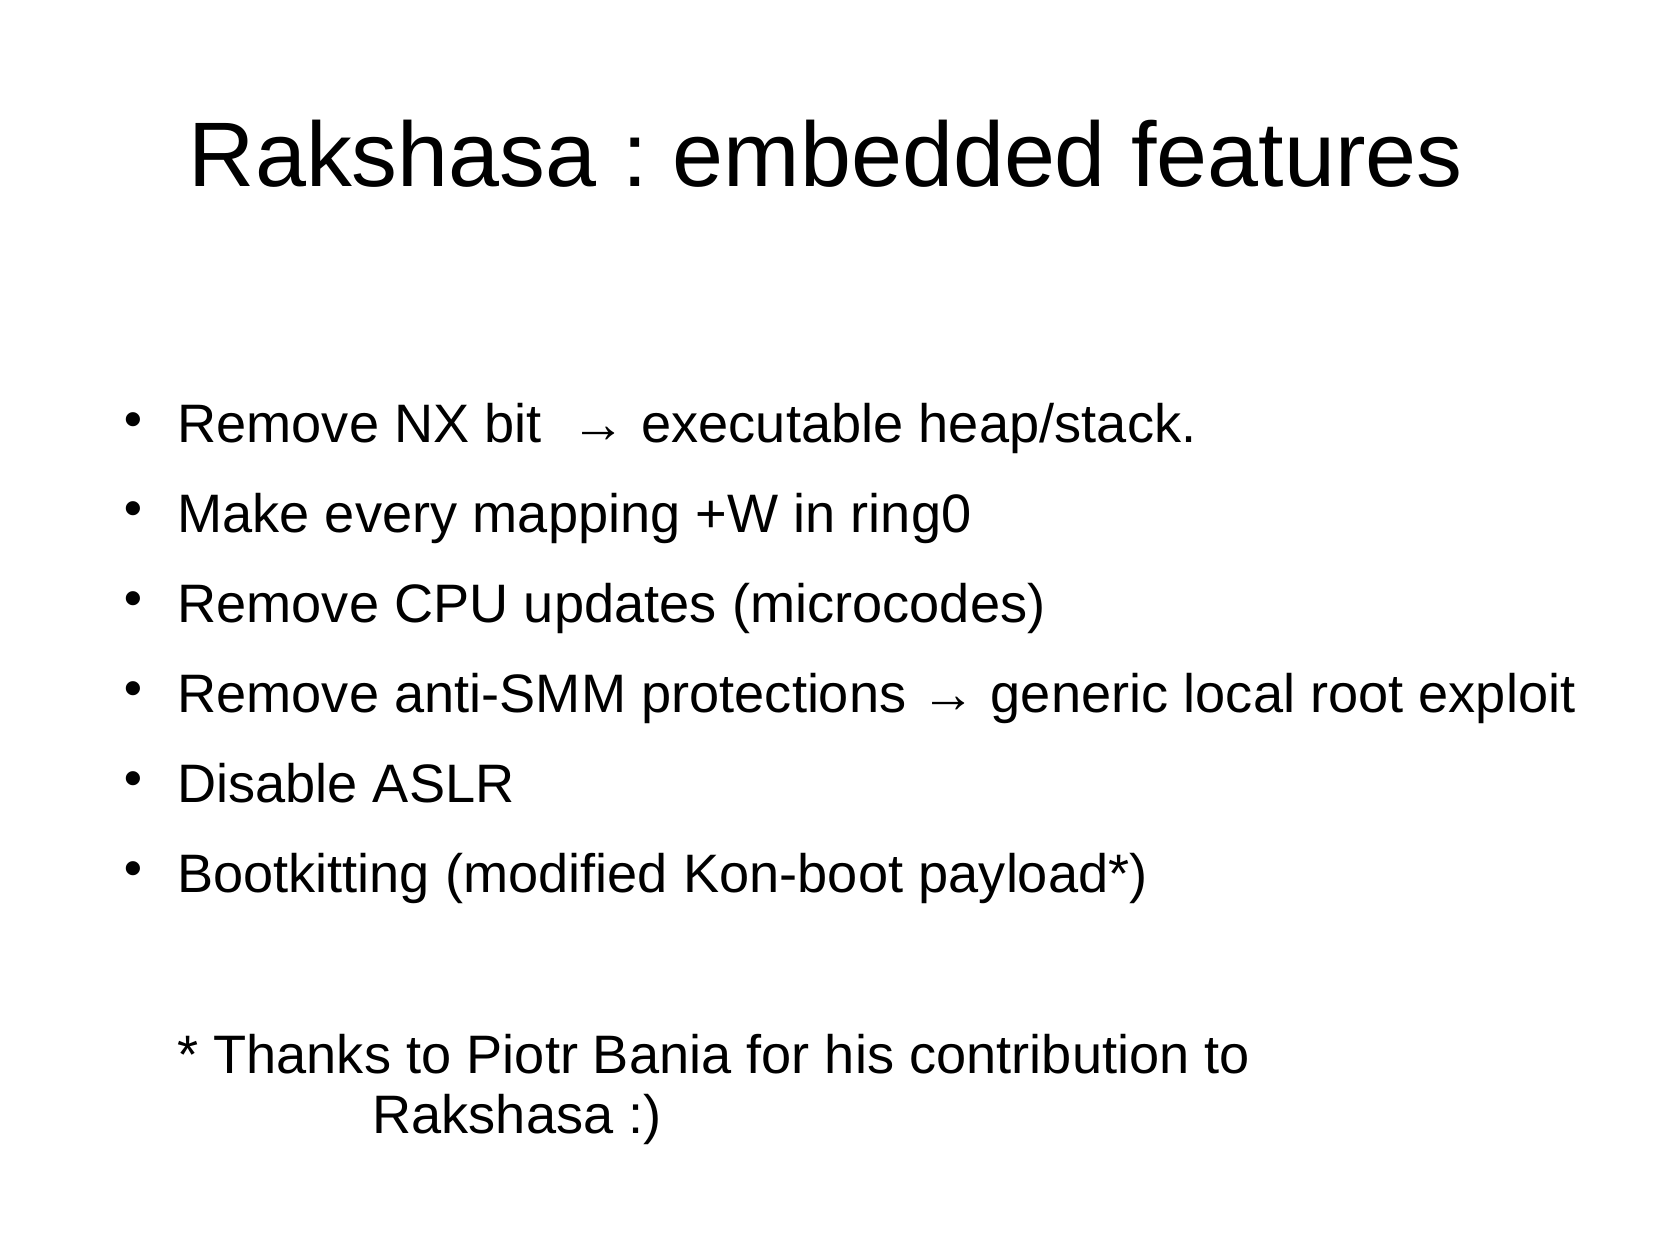

# Rakshasa : embedded features
Remove NX bit → executable heap/stack.
Make every mapping +W in ring0
Remove CPU updates (microcodes)
Remove anti-SMM protections → generic local root exploit
Disable ASLR
Bootkitting (modified Kon-boot payload*)
* Thanks to Piotr Bania for his contribution to
 Rakshasa :)